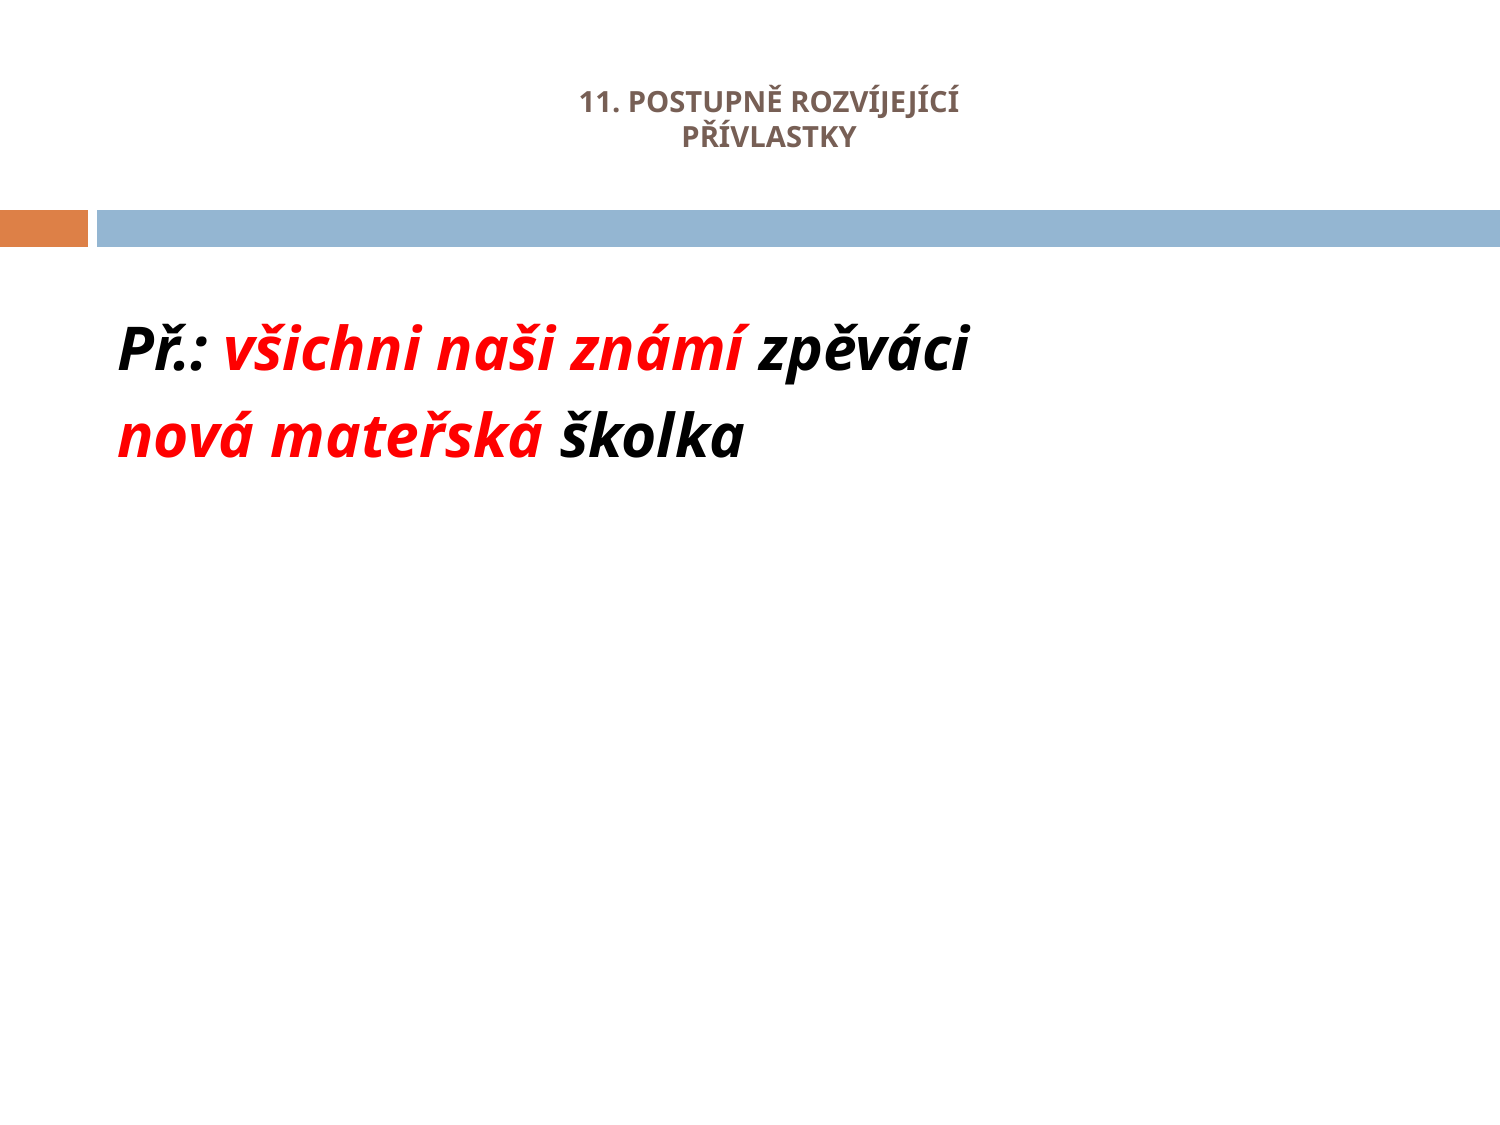

# 11. POSTUPNĚ ROZVÍJEJÍCÍ PŘÍVLASTKY
Př.: všichni naši známí zpěváci
nová mateřská školka